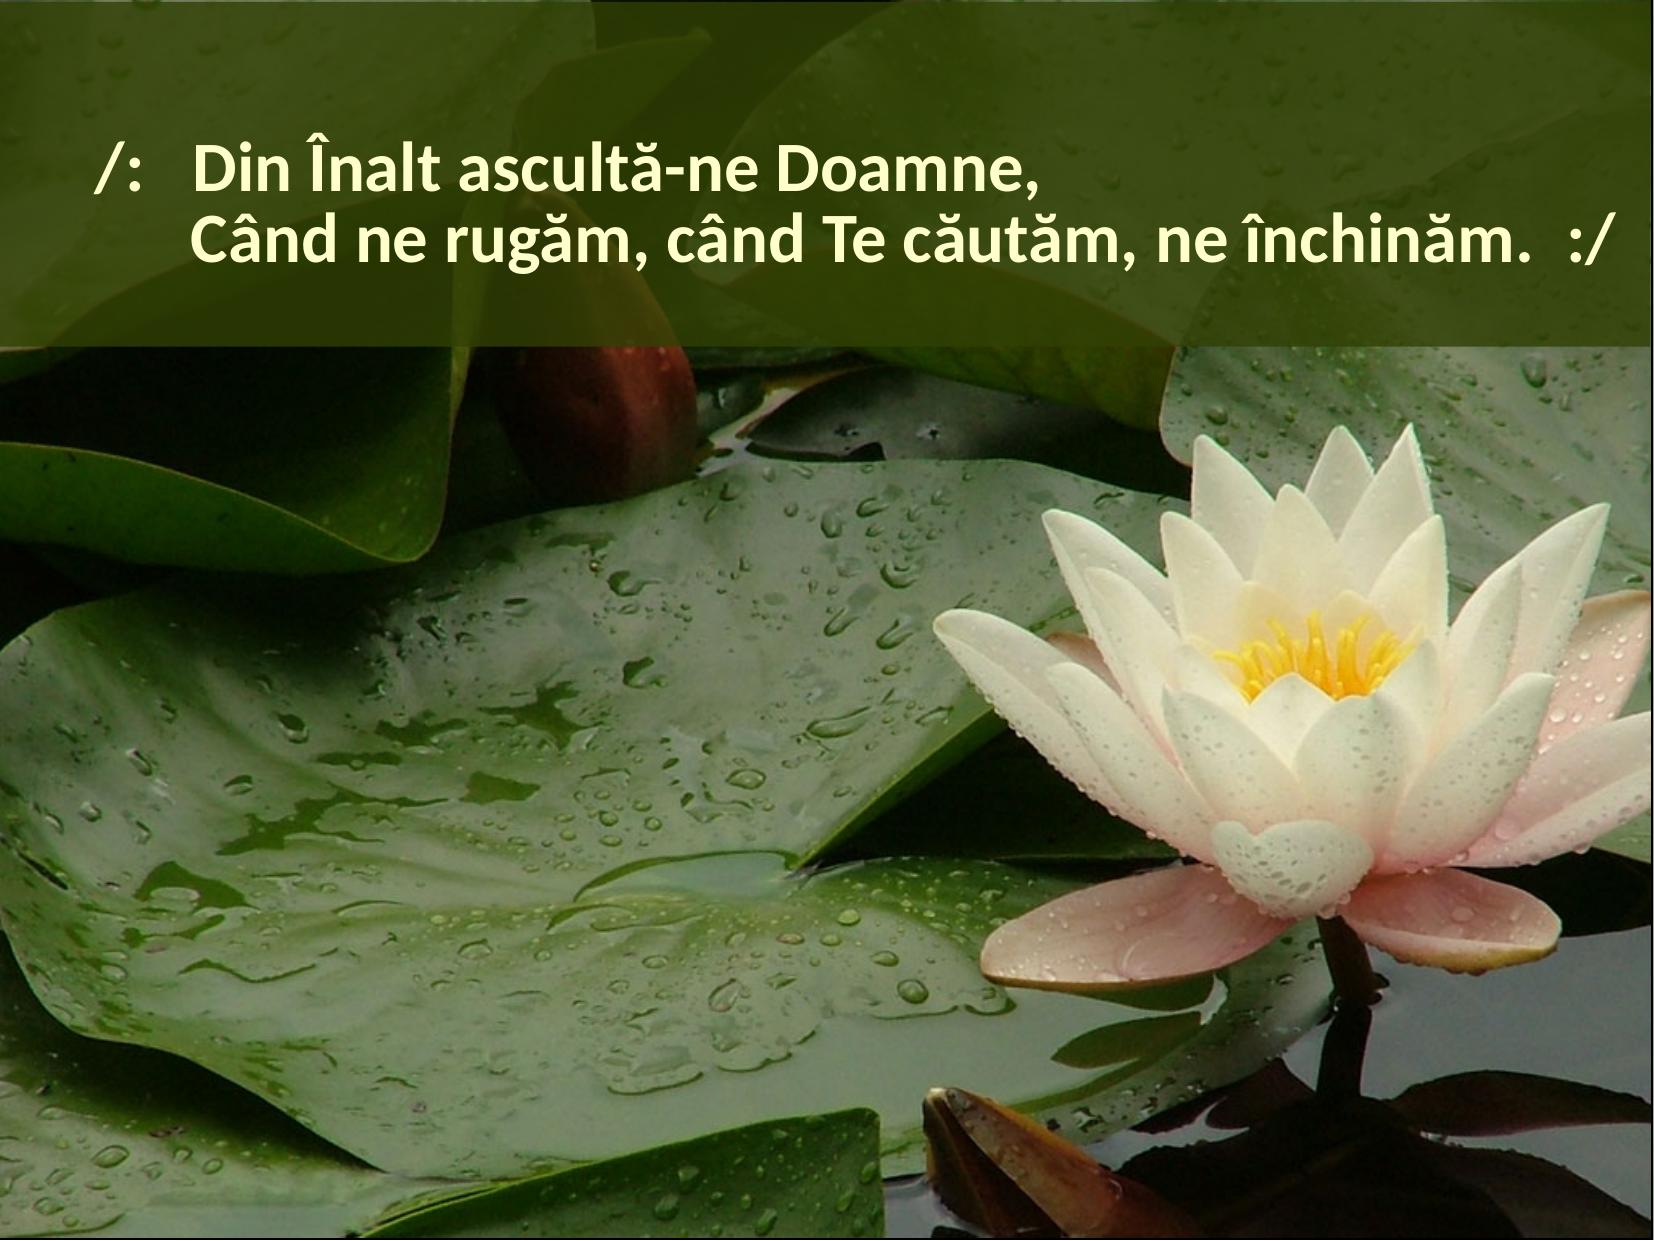

/: Din Înalt ascultă-ne Doamne,
 Când ne rugăm, când Te căutăm, ne închinăm. :/